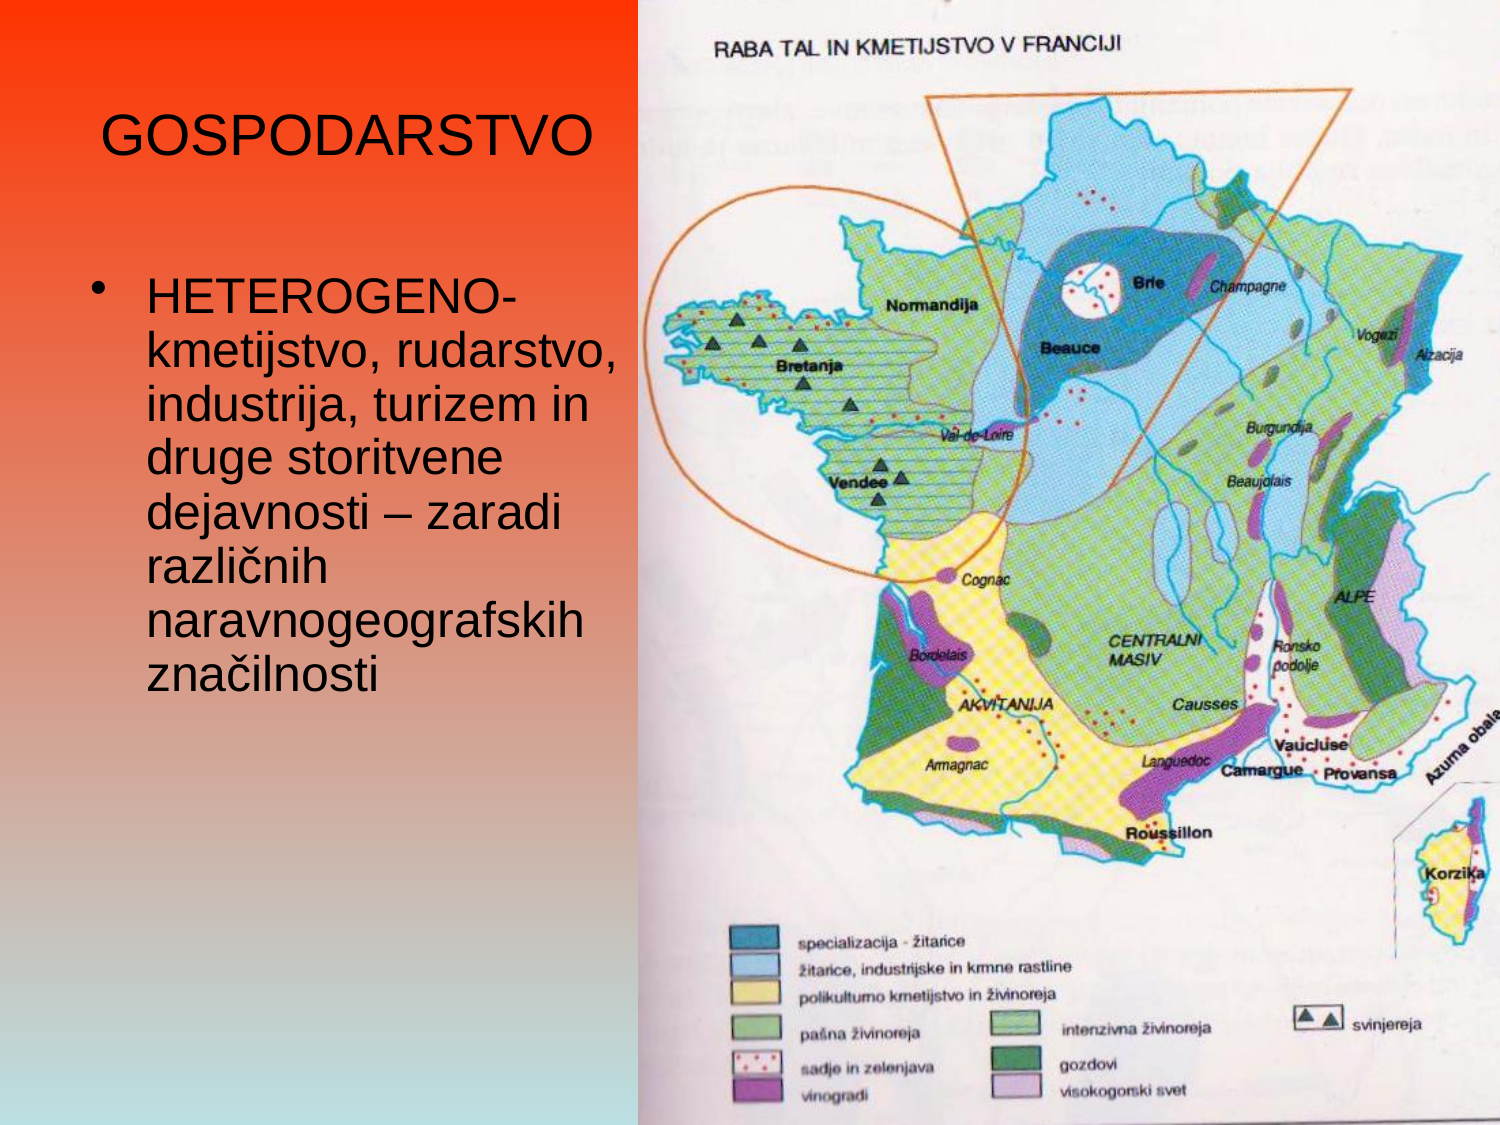

# GOSPODARSTVO
HETEROGENO- kmetijstvo, rudarstvo, industrija, turizem in druge storitvene dejavnosti – zaradi različnih naravnogeografskih značilnosti